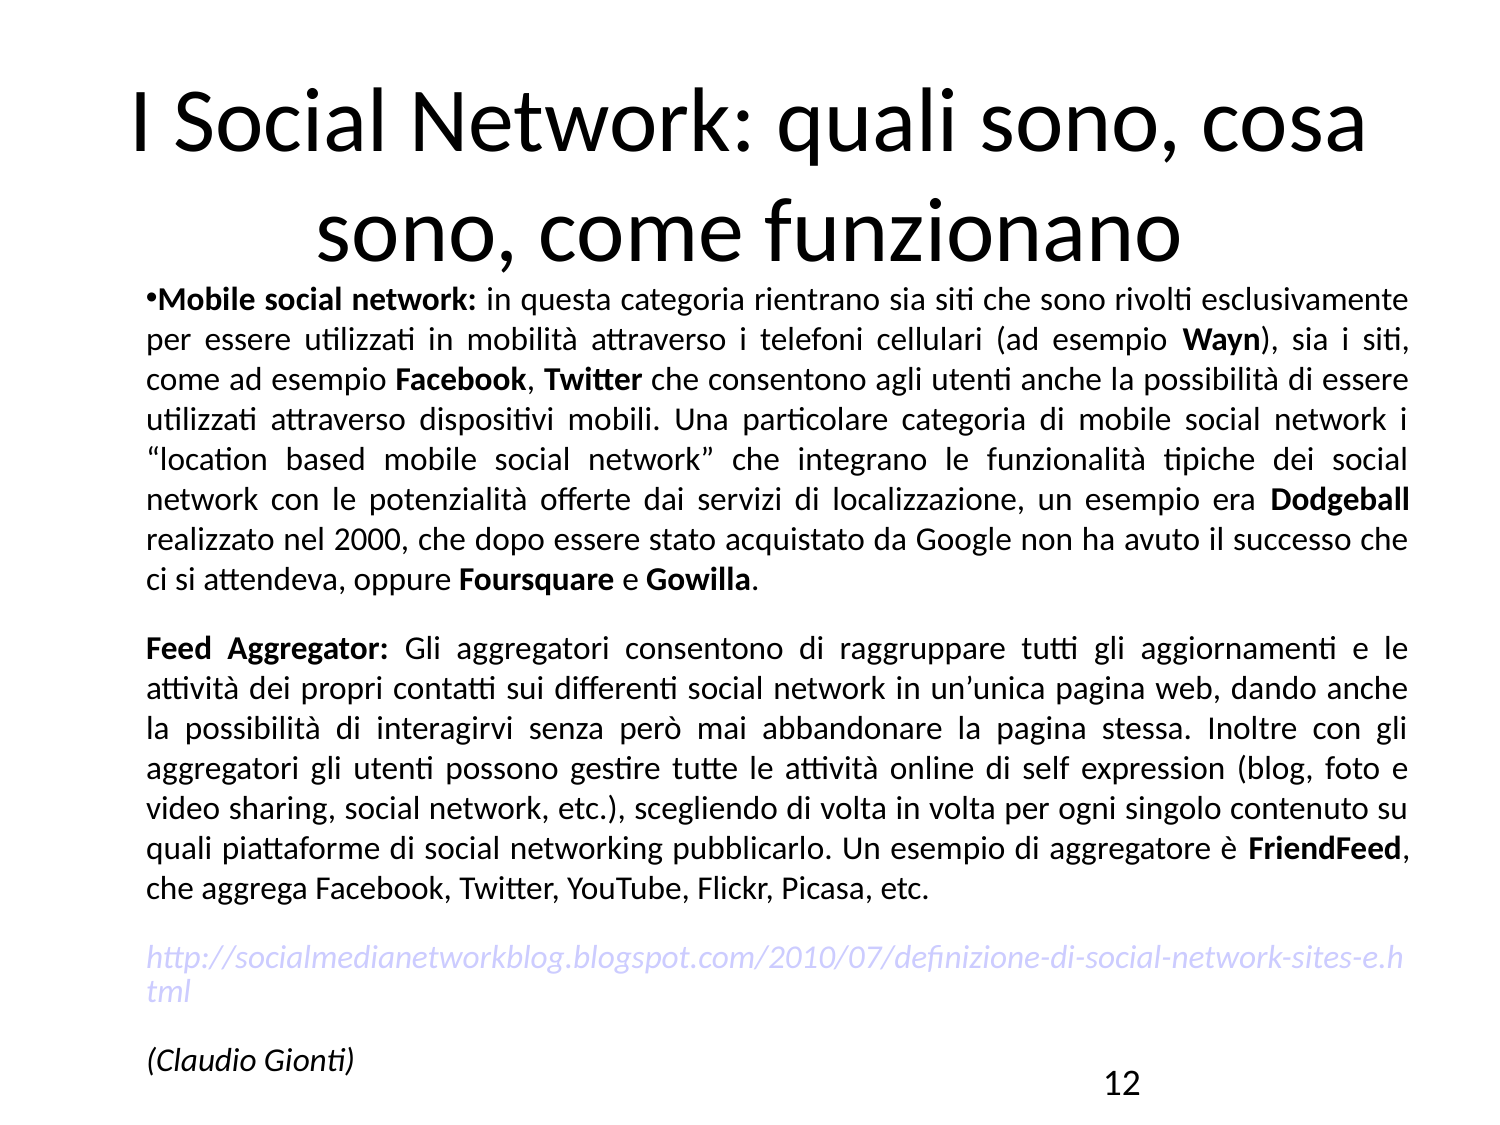

# I Social Network: quali sono, cosa sono, come funzionano
Mobile social network: in questa categoria rientrano sia siti che sono rivolti esclusivamente per essere utilizzati in mobilità attraverso i telefoni cellulari (ad esempio Wayn), sia i siti, come ad esempio Facebook, Twitter che consentono agli utenti anche la possibilità di essere utilizzati attraverso dispositivi mobili. Una particolare categoria di mobile social network i “location based mobile social network” che integrano le funzionalità tipiche dei social network con le potenzialità offerte dai servizi di localizzazione, un esempio era Dodgeball realizzato nel 2000, che dopo essere stato acquistato da Google non ha avuto il successo che ci si attendeva, oppure Foursquare e Gowilla.
Feed Aggregator: Gli aggregatori consentono di raggruppare tutti gli aggiornamenti e le attività dei propri contatti sui differenti social network in un’unica pagina web, dando anche la possibilità di interagirvi senza però mai abbandonare la pagina stessa. Inoltre con gli aggregatori gli utenti possono gestire tutte le attività online di self expression (blog, foto e video sharing, social network, etc.), scegliendo di volta in volta per ogni singolo contenuto su quali piattaforme di social networking pubblicarlo. Un esempio di aggregatore è FriendFeed, che aggrega Facebook, Twitter, YouTube, Flickr, Picasa, etc.
http://socialmedianetworkblog.blogspot.com/2010/07/definizione-di-social-network-sites-e.html
(Claudio Gionti)